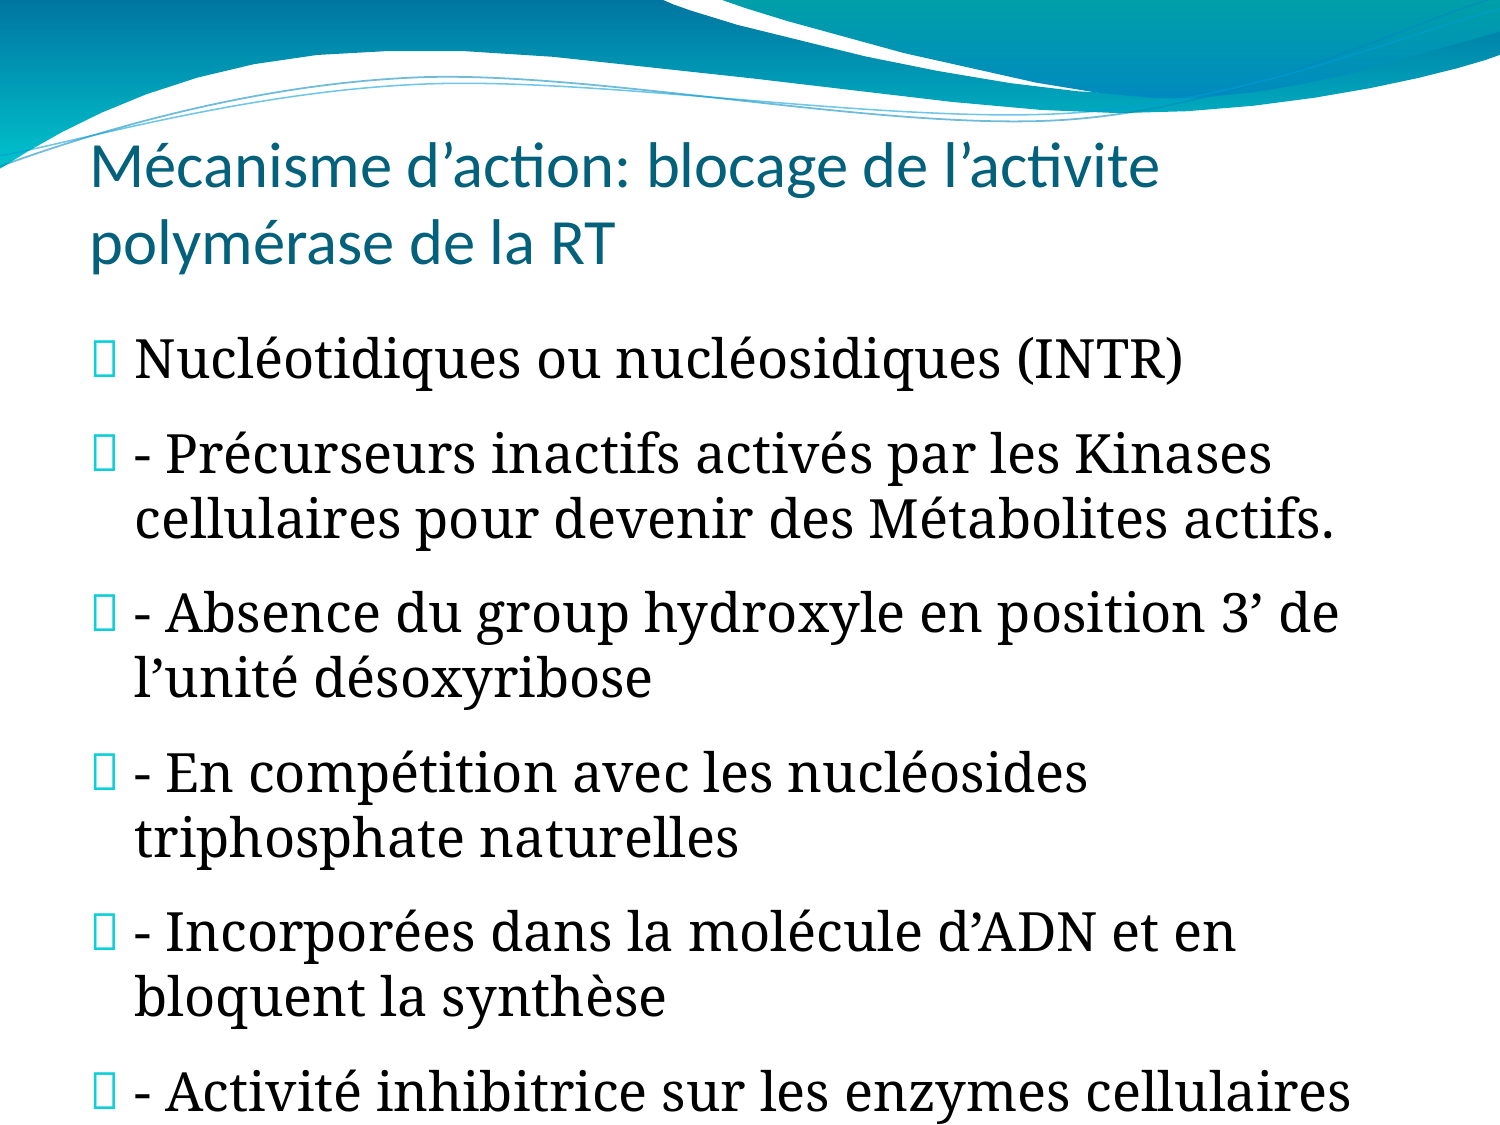

# Mécanisme d’action: blocage de l’activite polymérase de la RT
Nucléotidiques ou nucléosidiques (INTR)
- Précurseurs inactifs activés par les Kinases cellulaires pour devenir des Métabolites actifs.
- Absence du group hydroxyle en position 3’ de l’unité désoxyribose
- En compétition avec les nucléosides triphosphate naturelles
- Incorporées dans la molécule d’ADN et en bloquent la synthèse
- Activité inhibitrice sur les enzymes cellulaires (DNA polymérases) et toxicité mitochondriale (cardiomyopathies, anémia,....)
Non-Nucléotidiques ou non-nucléosidiques (INNTR)
- Sont des inhibiteurs non compétitifs, très spécifiques
- Se lient à un site qui est à proximité, mais est distinct, du site catalytique
- Peu toxiques
 - Sélection rapide de mutants résistants (K103N and Y181C)